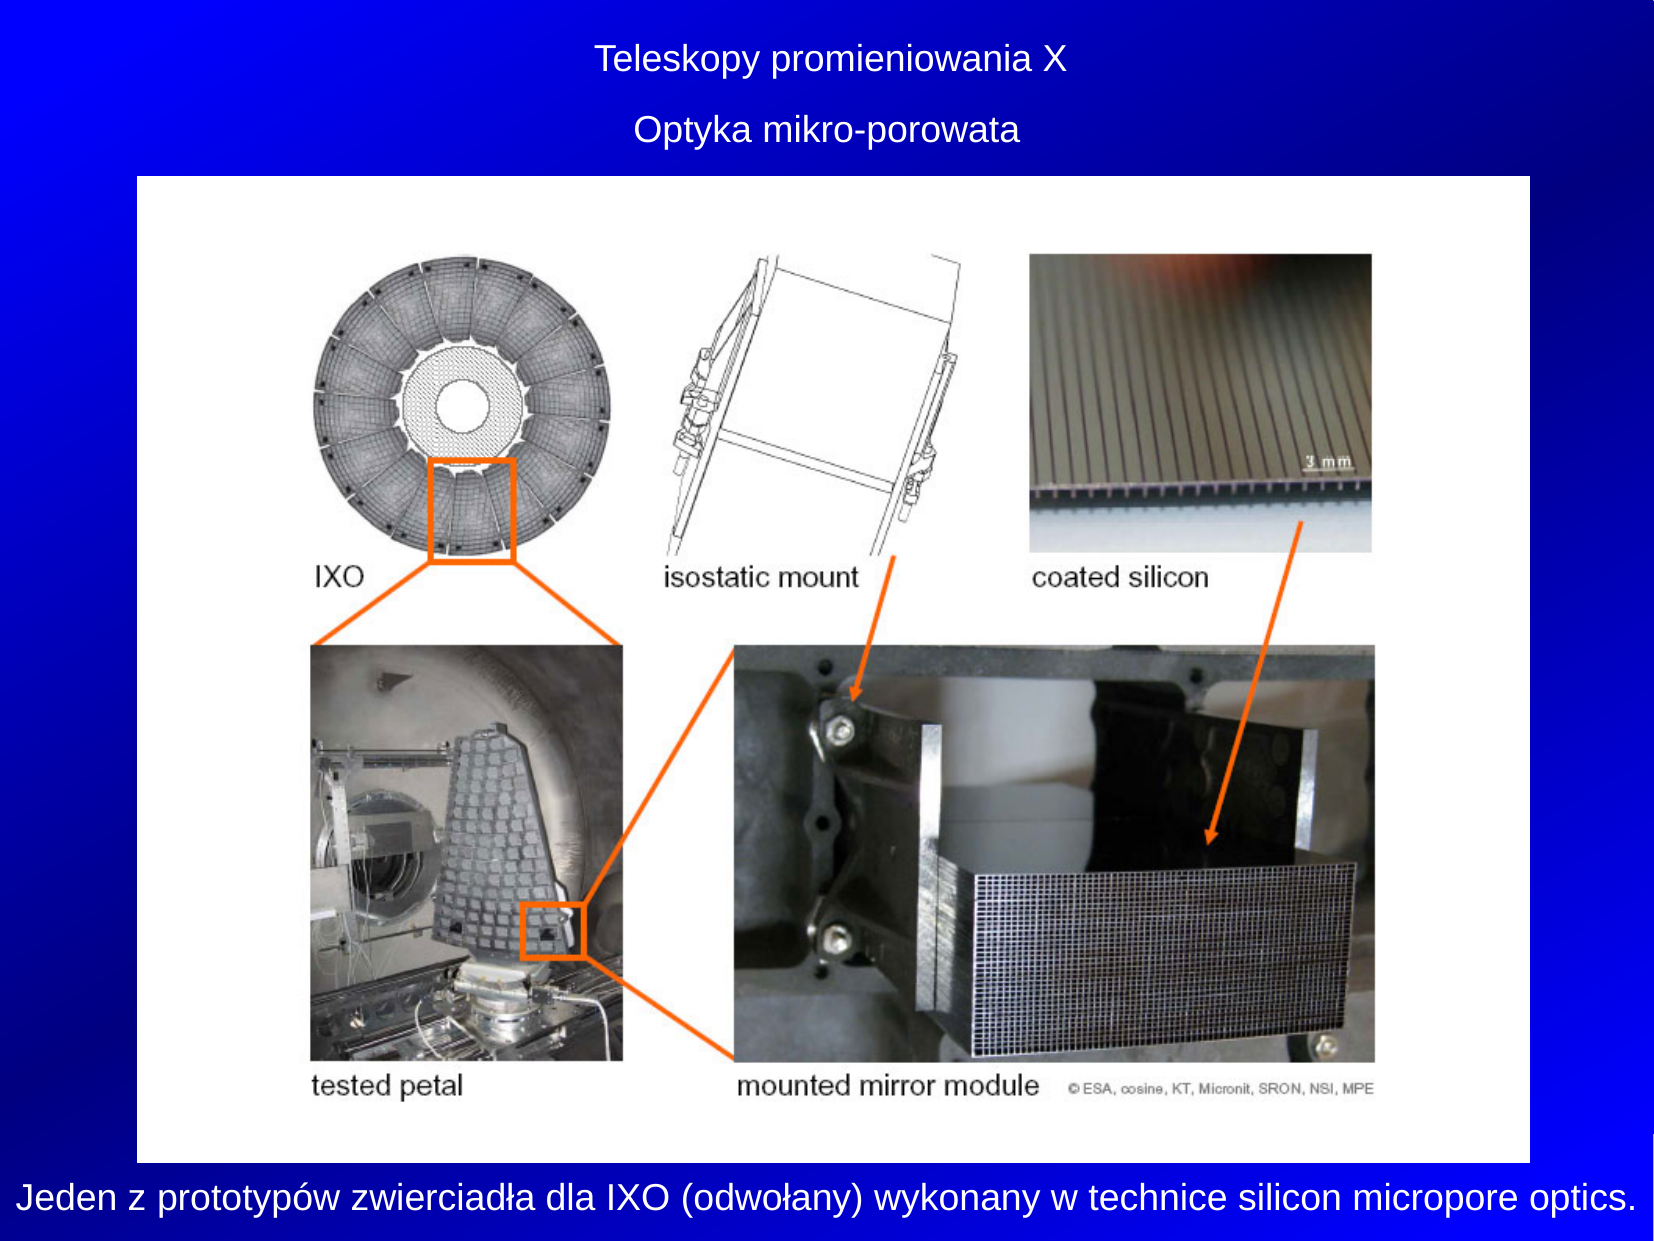

Teleskopy promieniowania X
Optyka mikro-porowata
Jeden z prototypów zwierciadła dla IXO (odwołany) wykonany w technice silicon micropore optics.